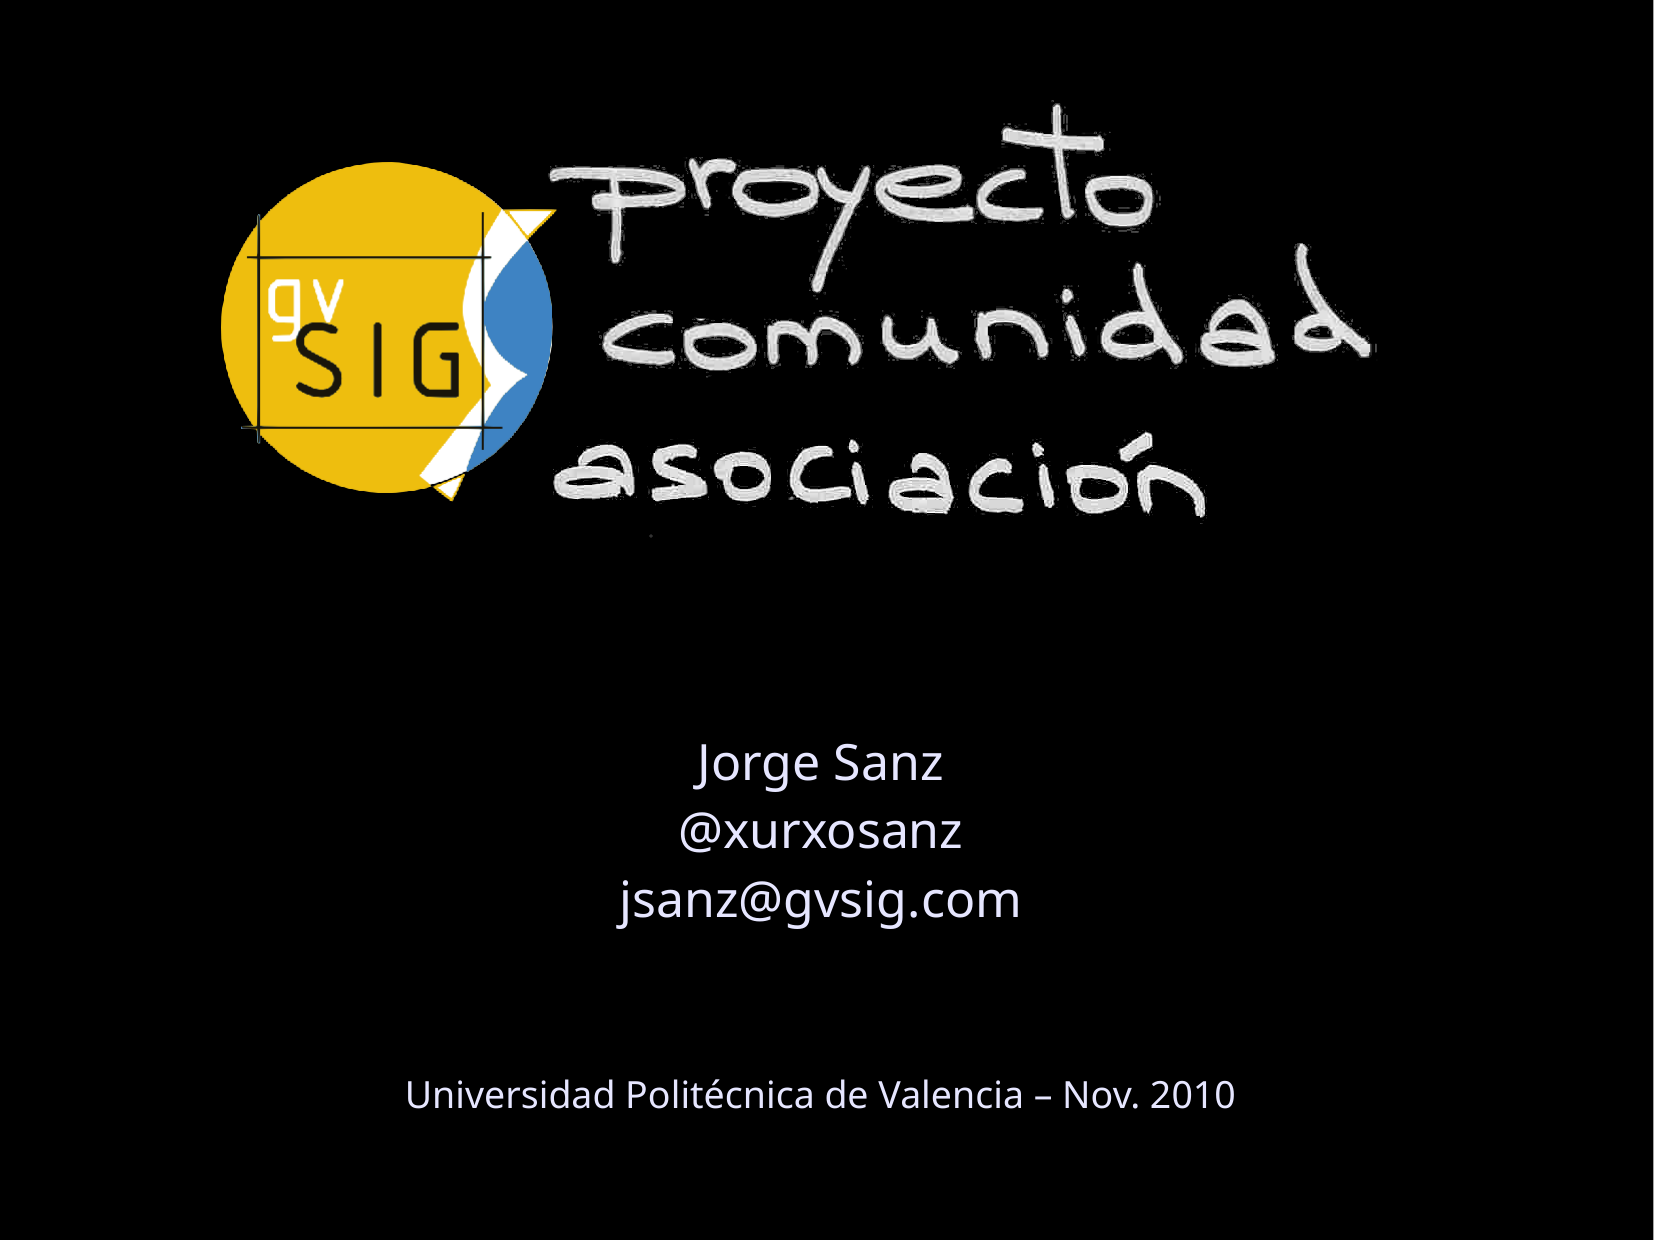

# Jorge Sanz
@xurxosanz
jsanz@gvsig.com
Universidad Politécnica de Valencia – Nov. 2010